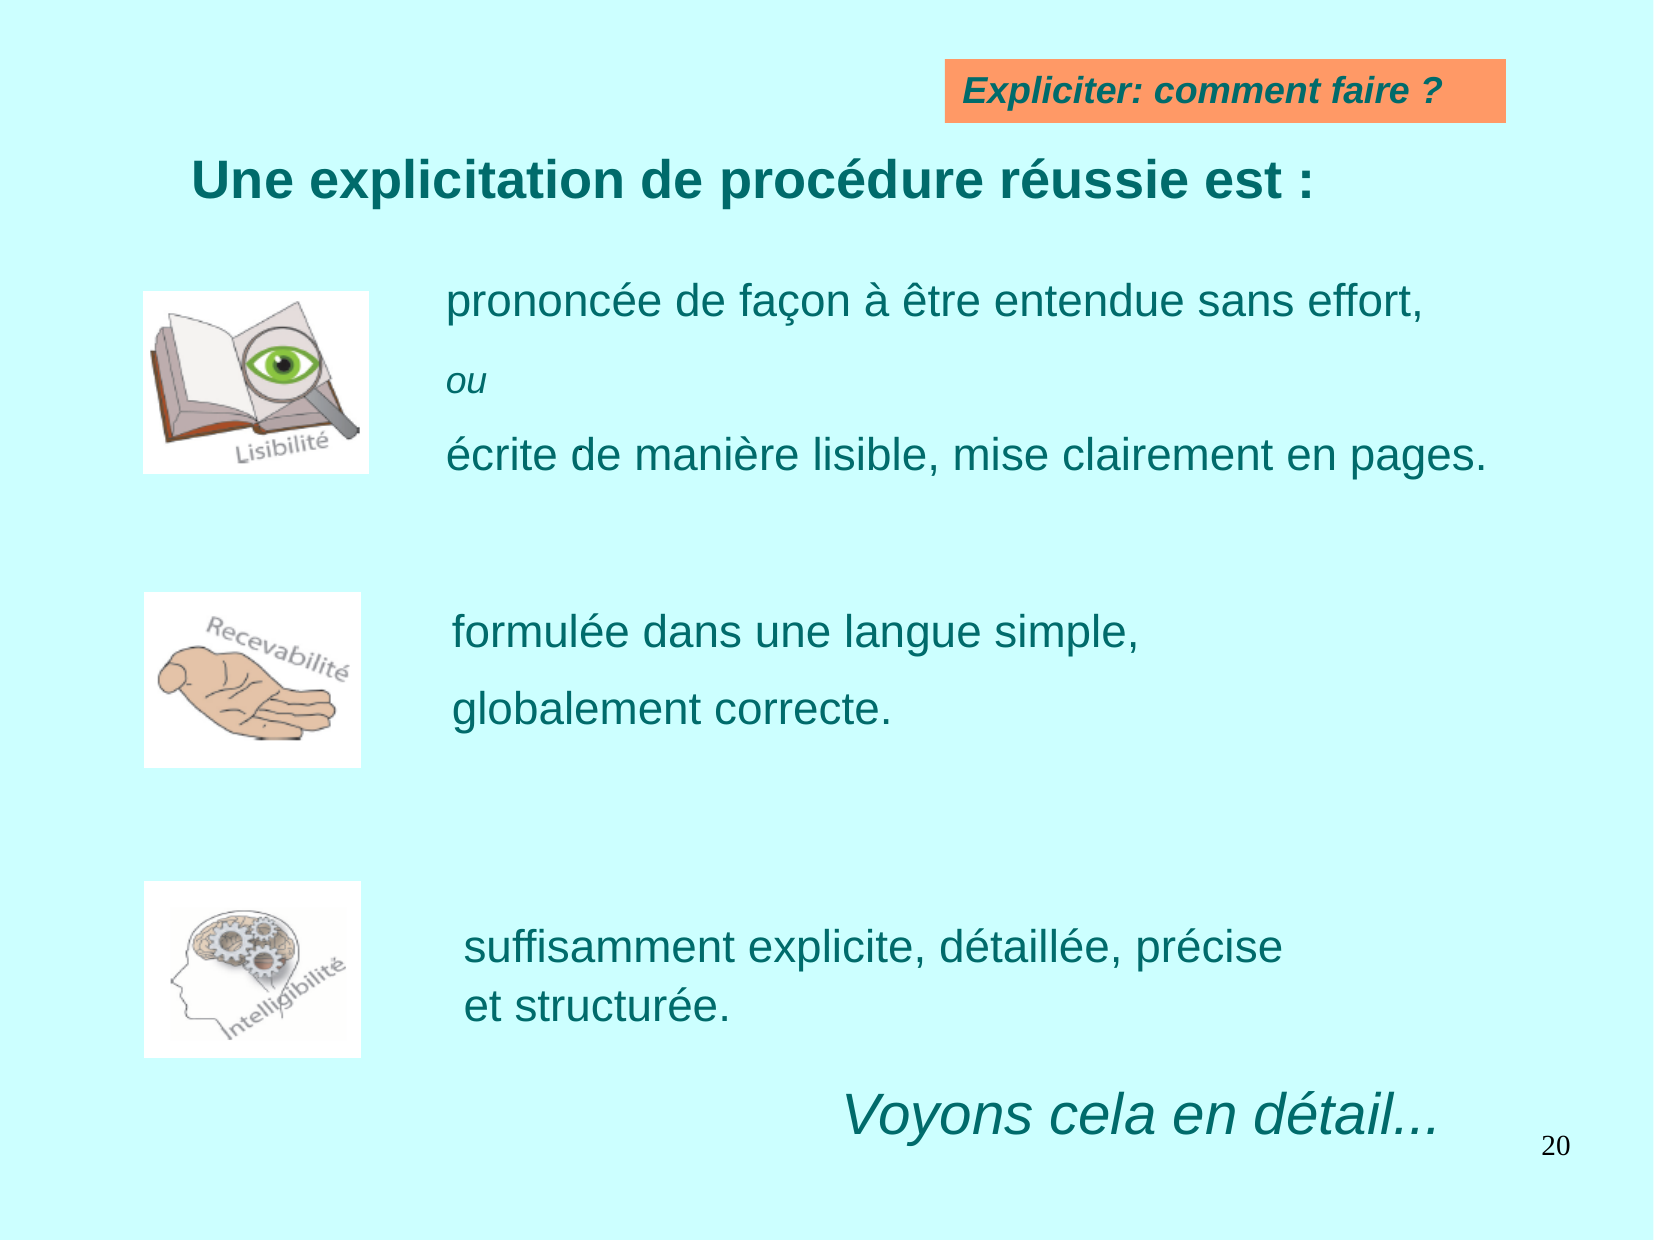

Expliciter: comment faire ?
Une explicitation de procédure réussie est :
prononcée de façon à être entendue sans effort,
ou
écrite de manière lisible, mise clairement en pages.
.
formulée dans une langue simple,
globalement correcte.
suffisamment explicite, détaillée, précise
et structurée.
Voyons cela en détail...
20